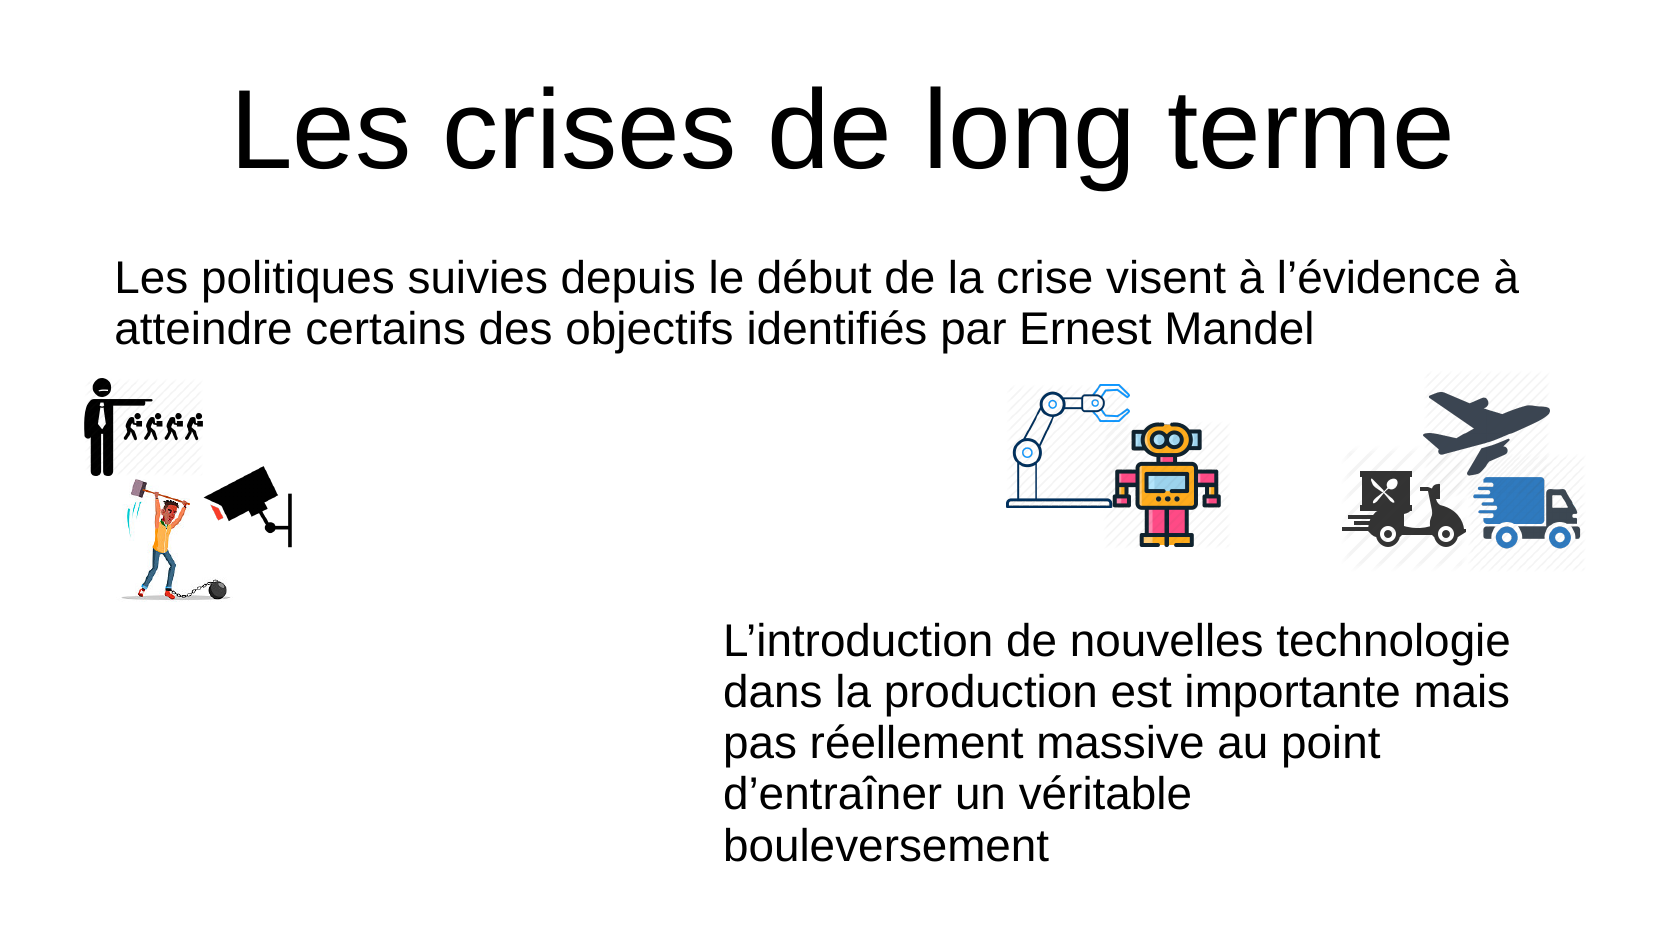

# Les crises de long terme
Les politiques suivies depuis le début de la crise visent à l’évidence à atteindre certains des objectifs identifiés par Ernest Mandel
L’introduction de nouvelles technologie dans la production est importante mais pas réellement massive au point d’entraîner un véritable bouleversement